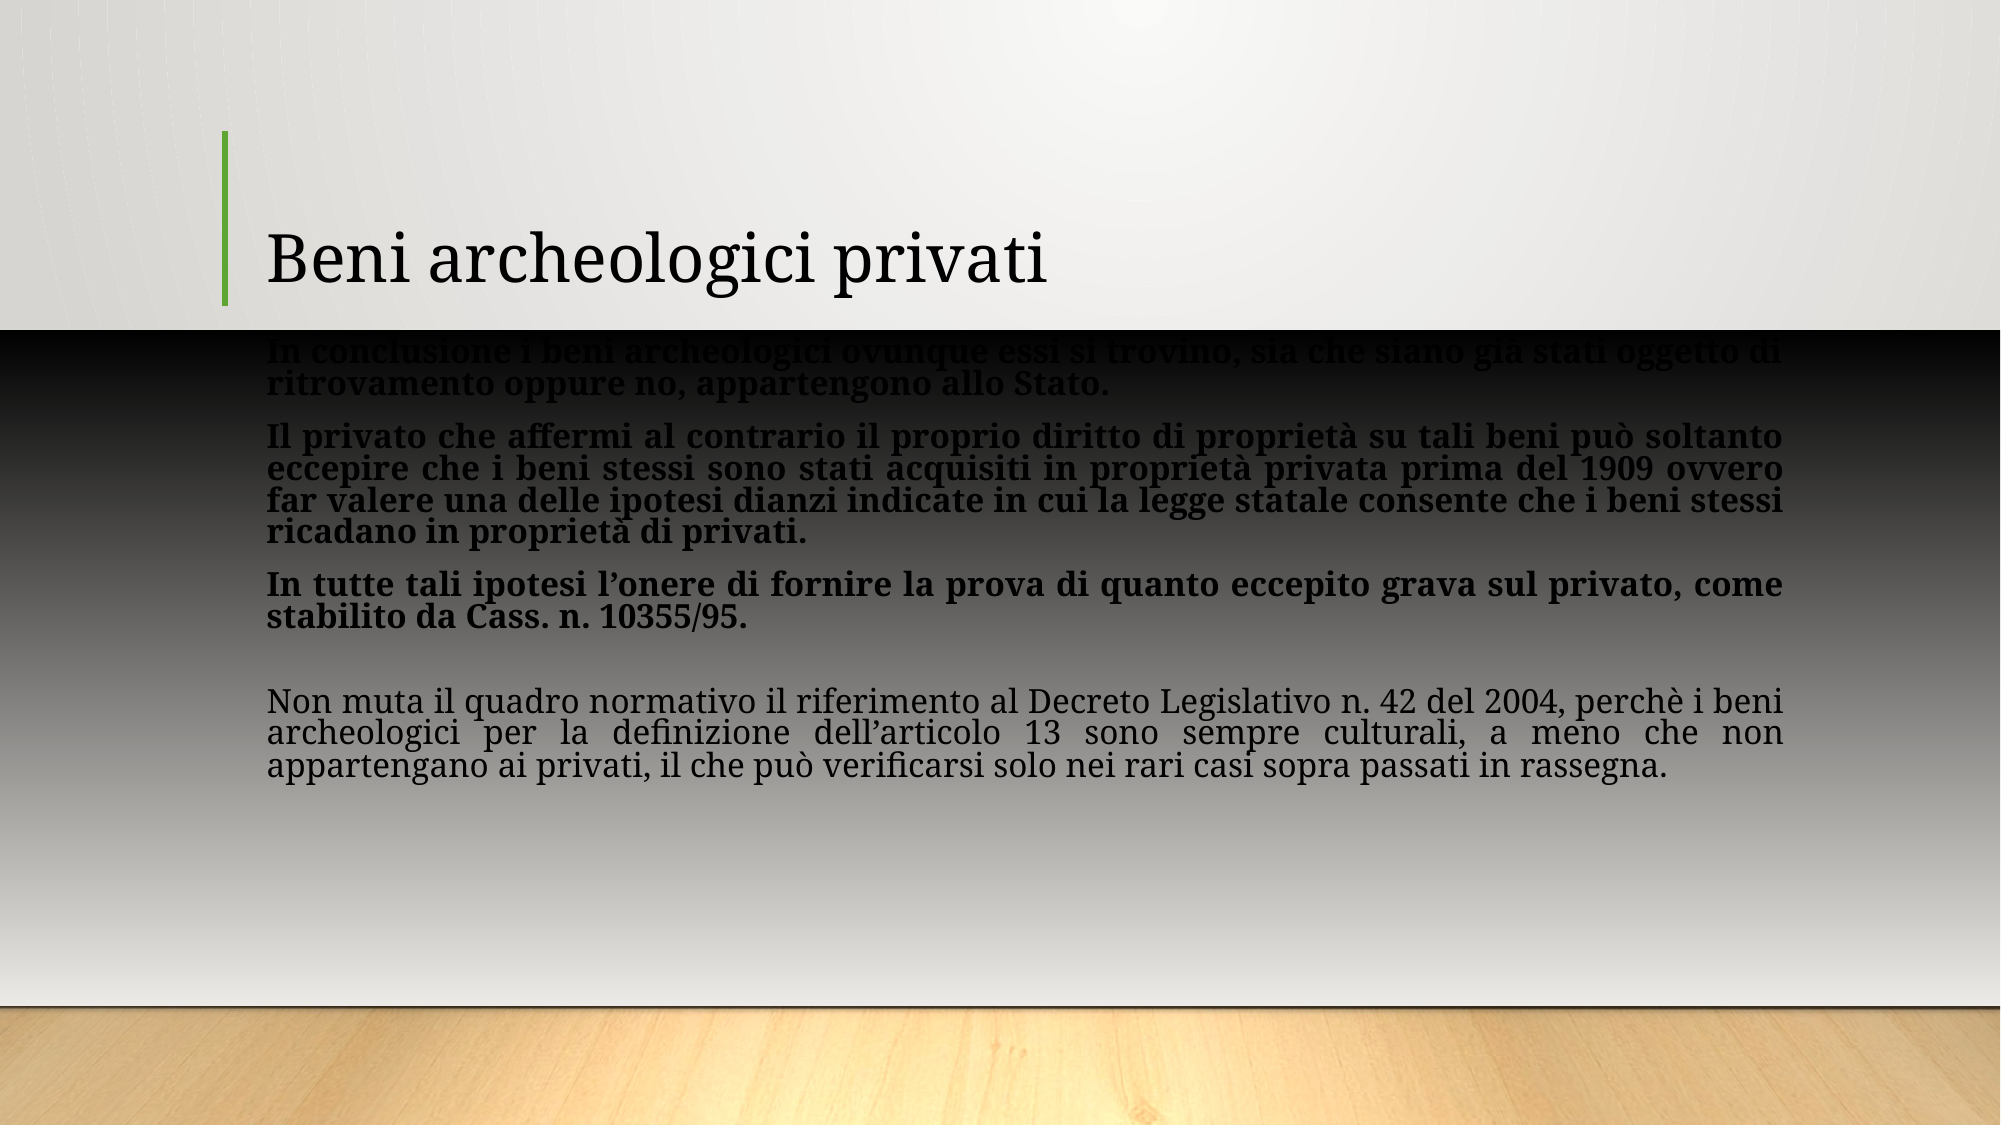

# Beni archeologici privati
In conclusione i beni archeologici ovunque essi si trovino, sia che siano già stati oggetto di ritrovamento oppure no, appartengono allo Stato.
Il privato che affermi al contrario il proprio diritto di proprietà su tali beni può soltanto eccepire che i beni stessi sono stati acquisiti in proprietà privata prima del 1909 ovvero far valere una delle ipotesi dianzi indicate in cui la legge statale consente che i beni stessi ricadano in proprietà di privati.
In tutte tali ipotesi l’onere di fornire la prova di quanto eccepito grava sul privato, come stabilito da Cass. n. 10355/95.
Non muta il quadro normativo il riferimento al Decreto Legislativo n. 42 del 2004, perchè i beni archeologici per la definizione dell’articolo 13 sono sempre culturali, a meno che non appartengano ai privati, il che può verificarsi solo nei rari casi sopra passati in rassegna.